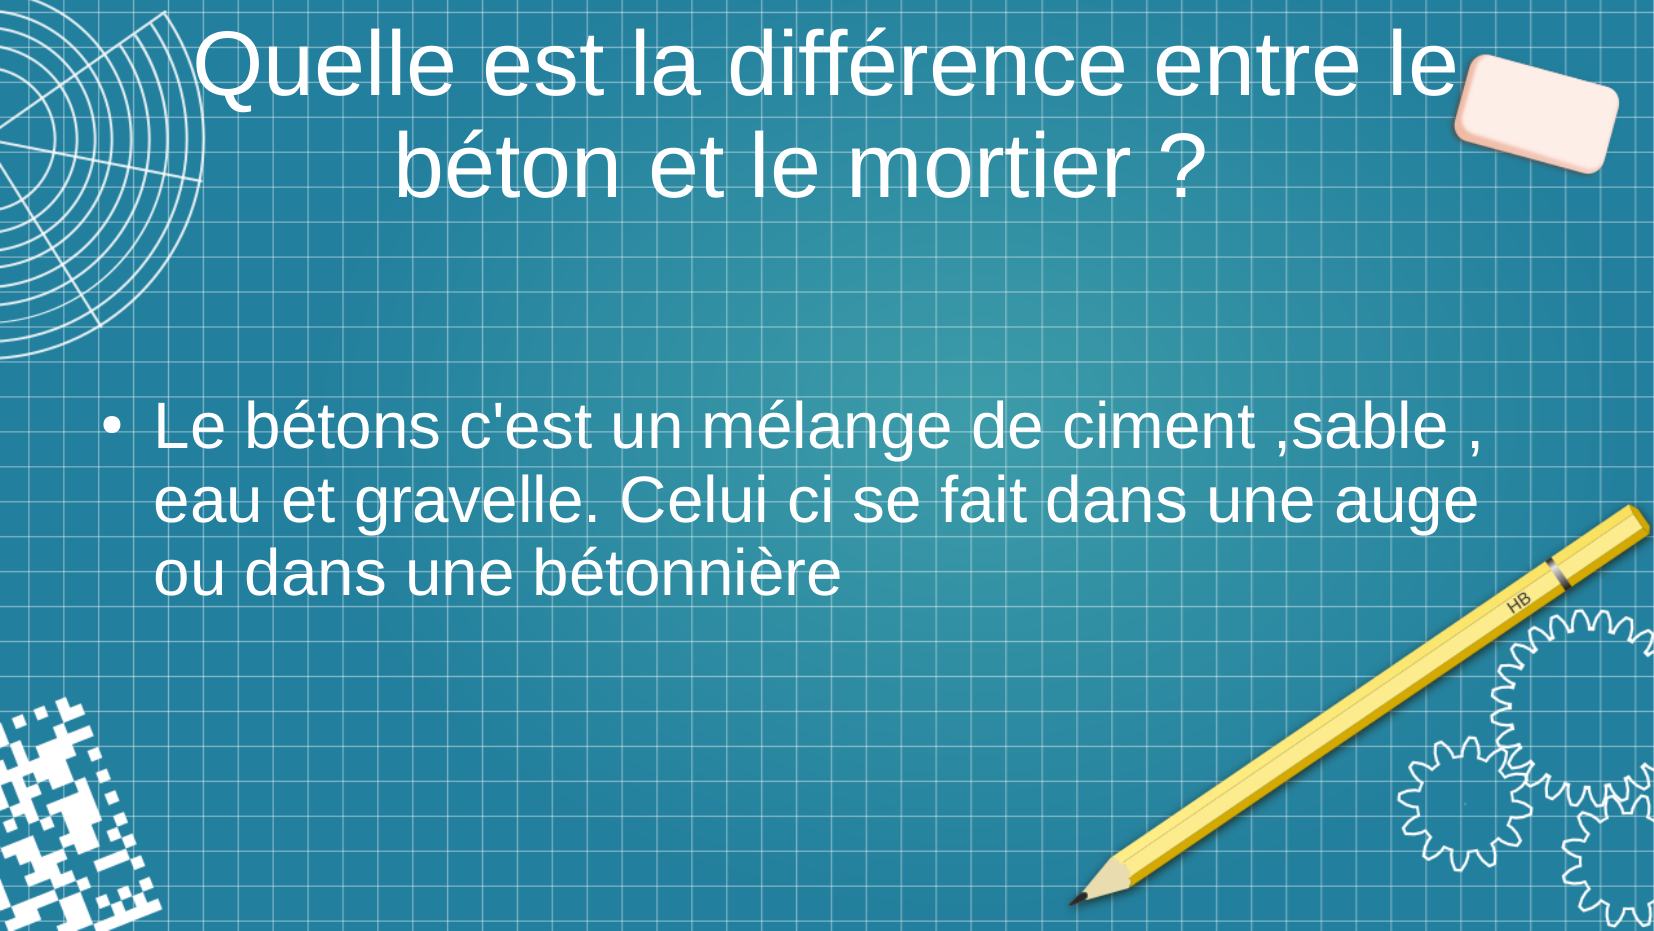

# Quelle est la différence entre le béton et le mortier ?
Le bétons c'est un mélange de ciment ,sable , eau et gravelle. Celui ci se fait dans une auge ou dans une bétonnière